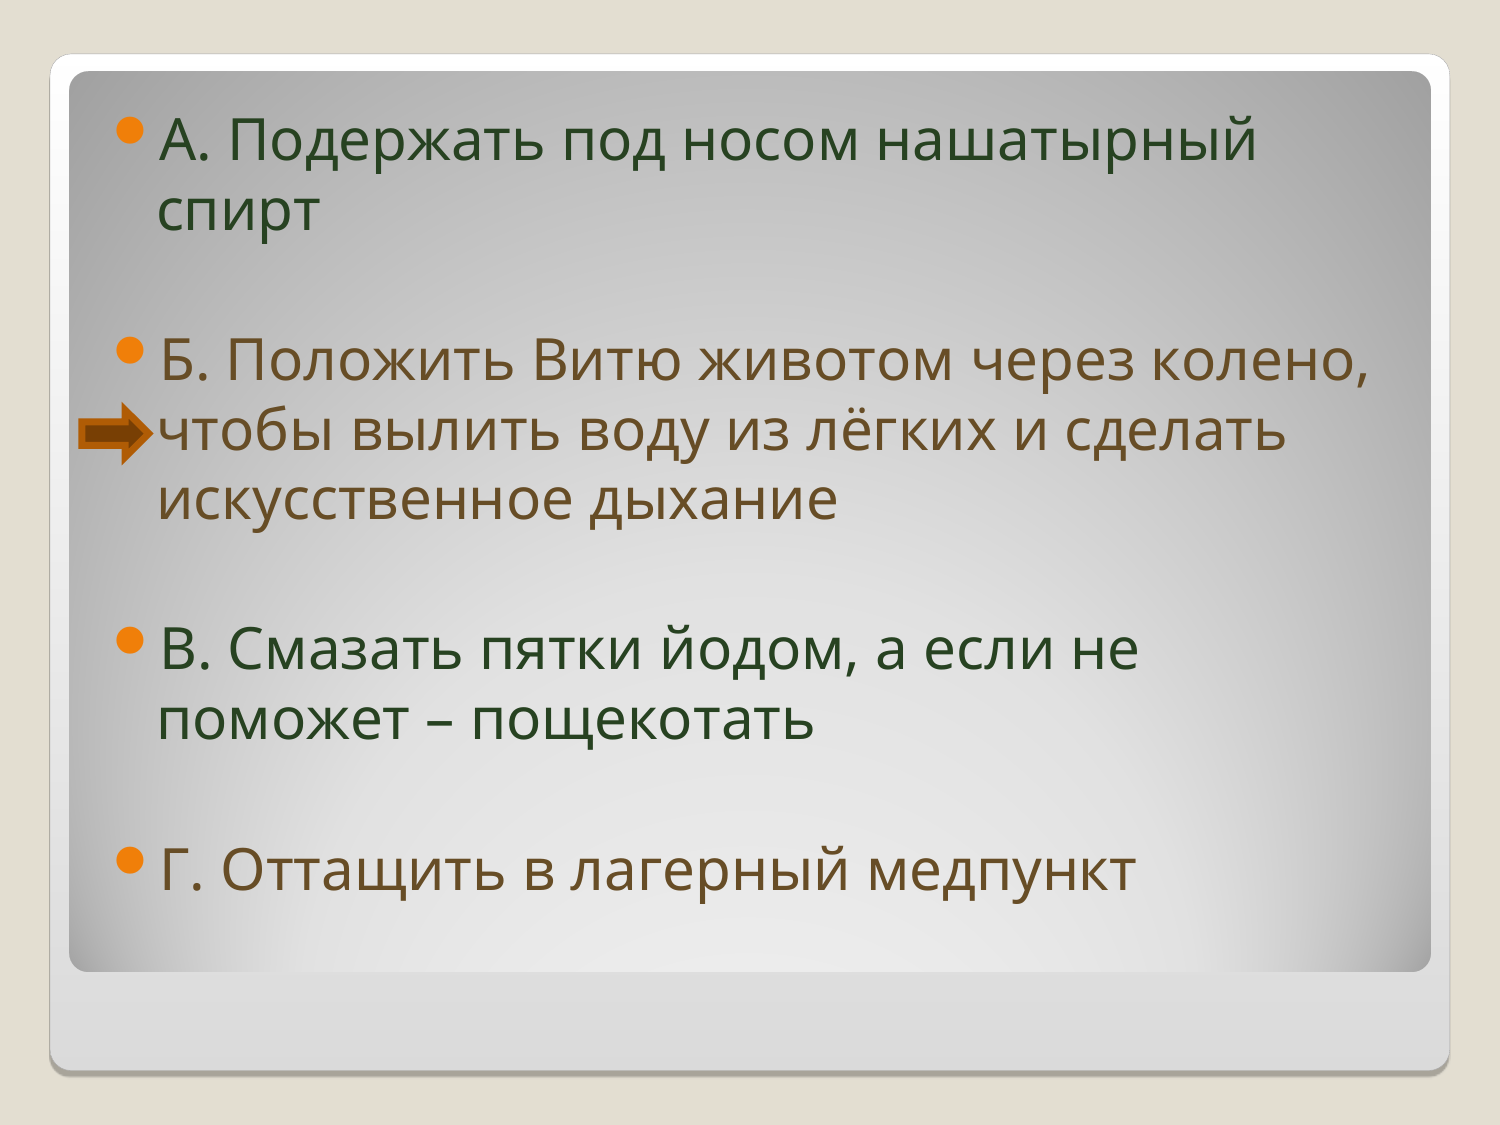

# А. Подержать под носом нашатырный спирт
Б. Положить Витю животом через колено, чтобы вылить воду из лёгких и сделать искусственное дыхание
В. Смазать пятки йодом, а если не поможет – пощекотать
Г. Оттащить в лагерный медпункт